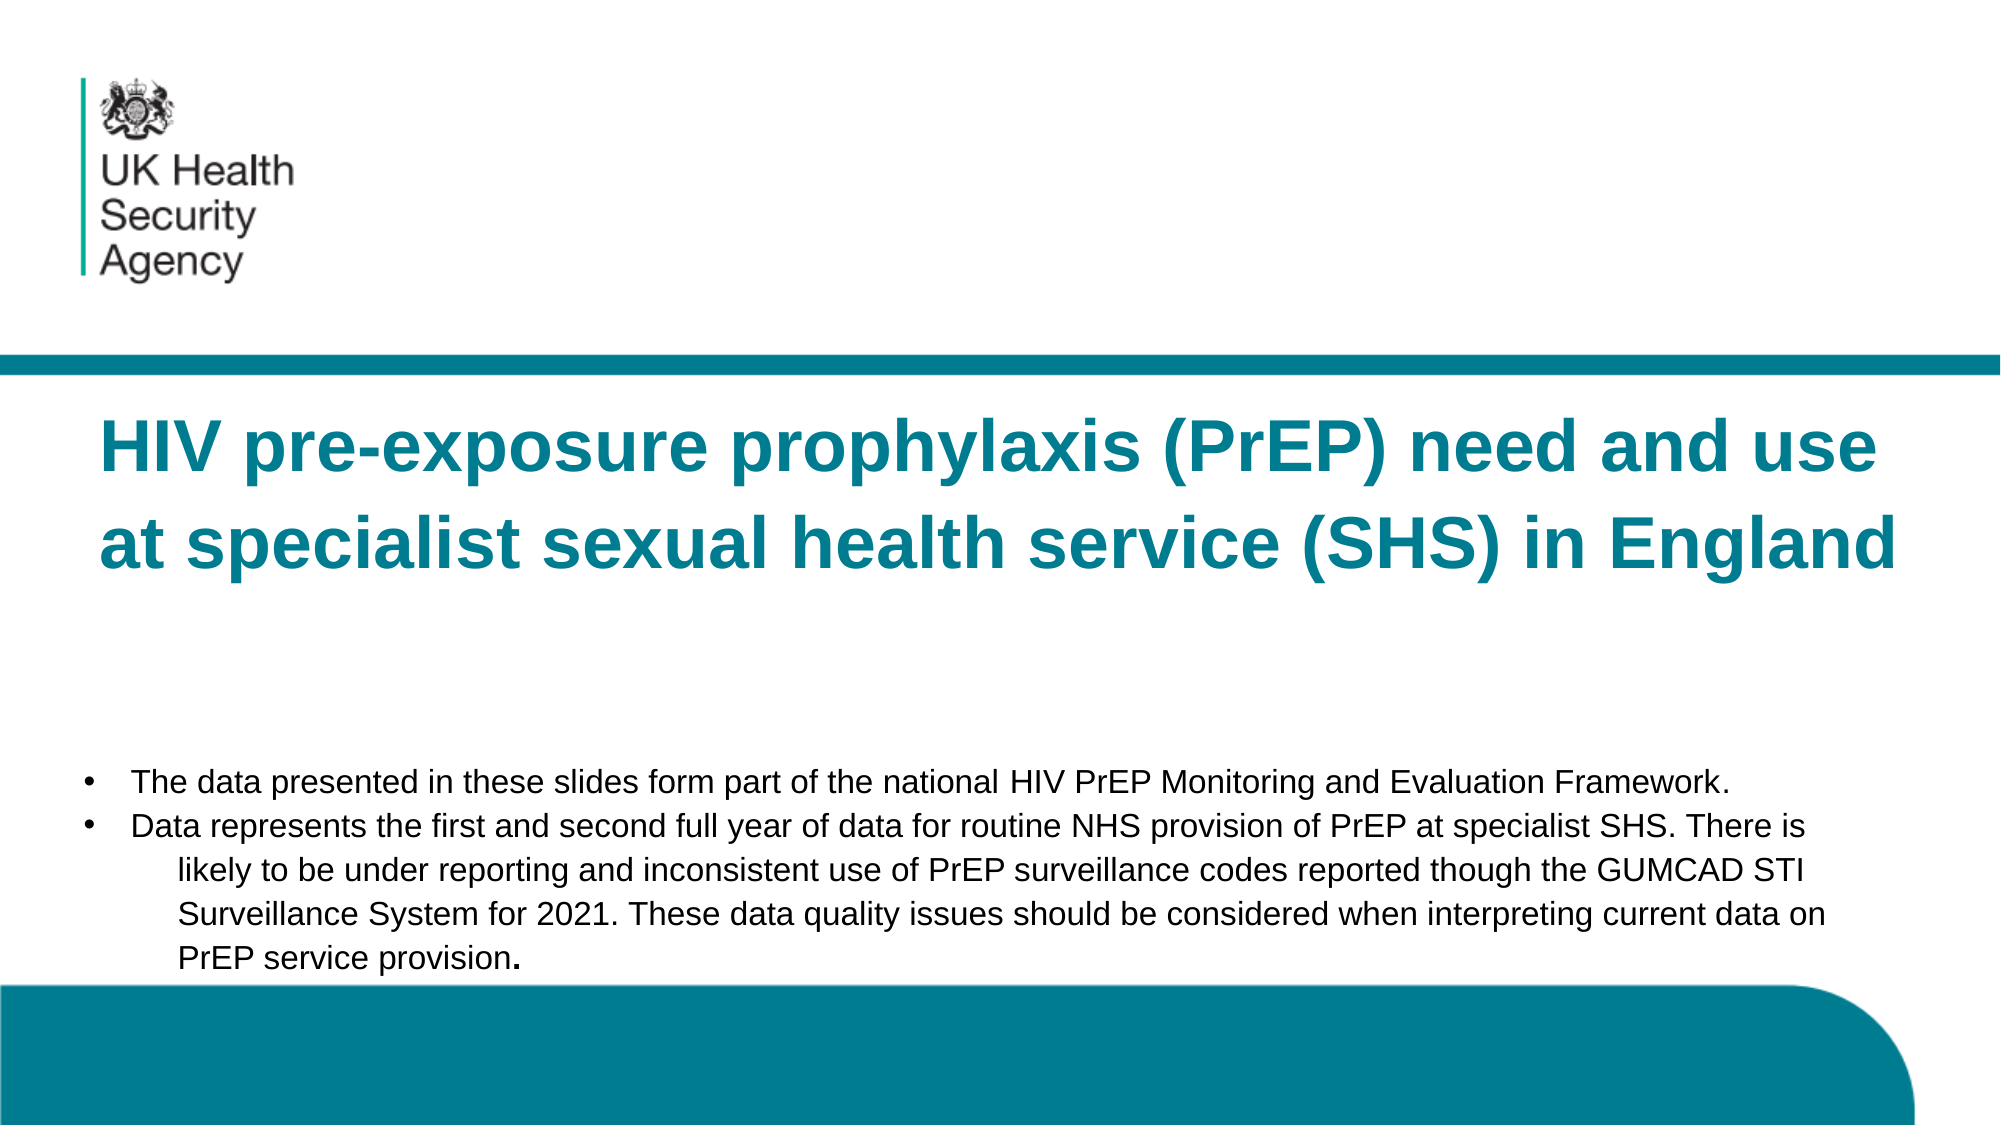

# HIV pre-exposure prophylaxis (PrEP) need and use at specialist sexual health service (SHS) in England
The data presented in these slides form part of the national HIV PrEP Monitoring and Evaluation Framework.
Data represents the first and second full year of data for routine NHS provision of PrEP at specialist SHS. There is likely to be under reporting and inconsistent use of PrEP surveillance codes reported though the GUMCAD STI Surveillance System for 2021. These data quality issues should be considered when interpreting current data on PrEP service provision.